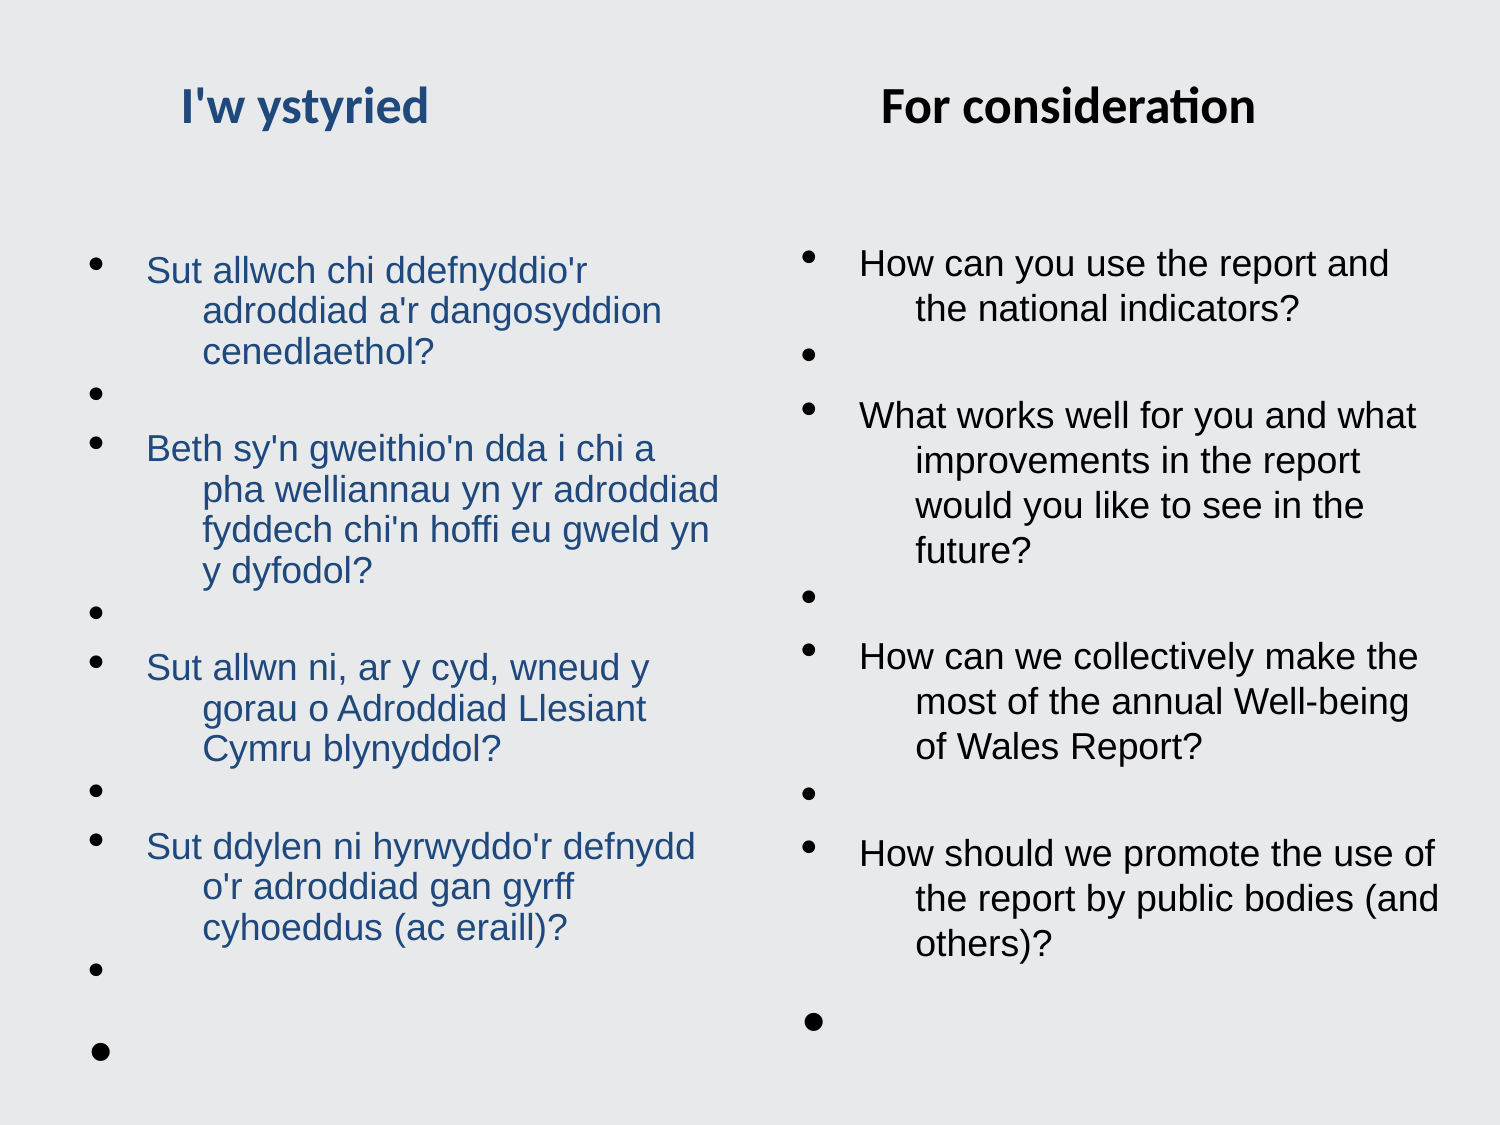

I'w ystyried
# For consideration
How can you use the report and the national indicators?
What works well for you and what improvements in the report would you like to see in the future?
How can we collectively make the most of the annual Well-being of Wales Report?
How should we promote the use of the report by public bodies (and others)?
Sut allwch chi ddefnyddio'r adroddiad a'r dangosyddion cenedlaethol?
Beth sy'n gweithio'n dda i chi a pha welliannau yn yr adroddiad fyddech chi'n hoffi eu gweld yn y dyfodol?
Sut allwn ni, ar y cyd, wneud y gorau o Adroddiad Llesiant Cymru blynyddol?
Sut ddylen ni hyrwyddo'r defnydd o'r adroddiad gan gyrff cyhoeddus (ac eraill)?